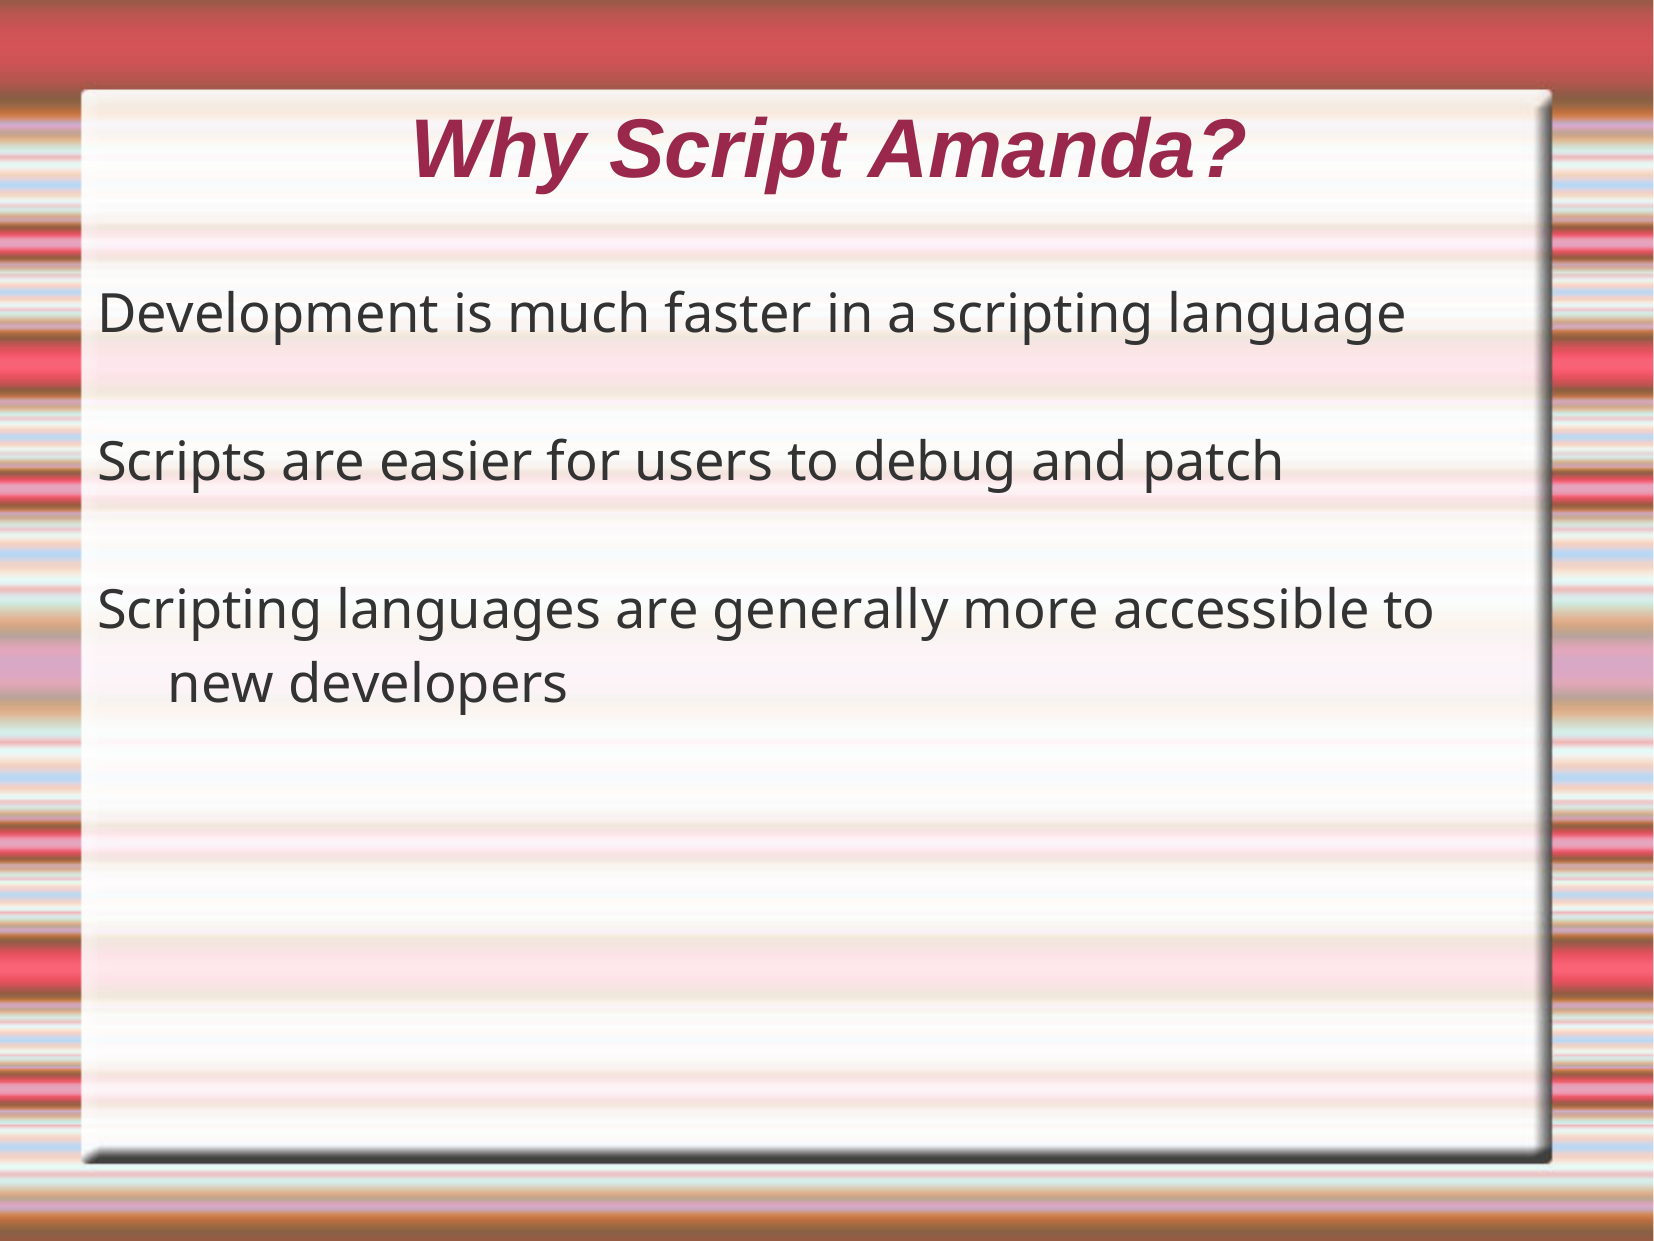

# Why Script Amanda?
Development is much faster in a scripting language
Scripts are easier for users to debug and patch
Scripting languages are generally more accessible to new developers